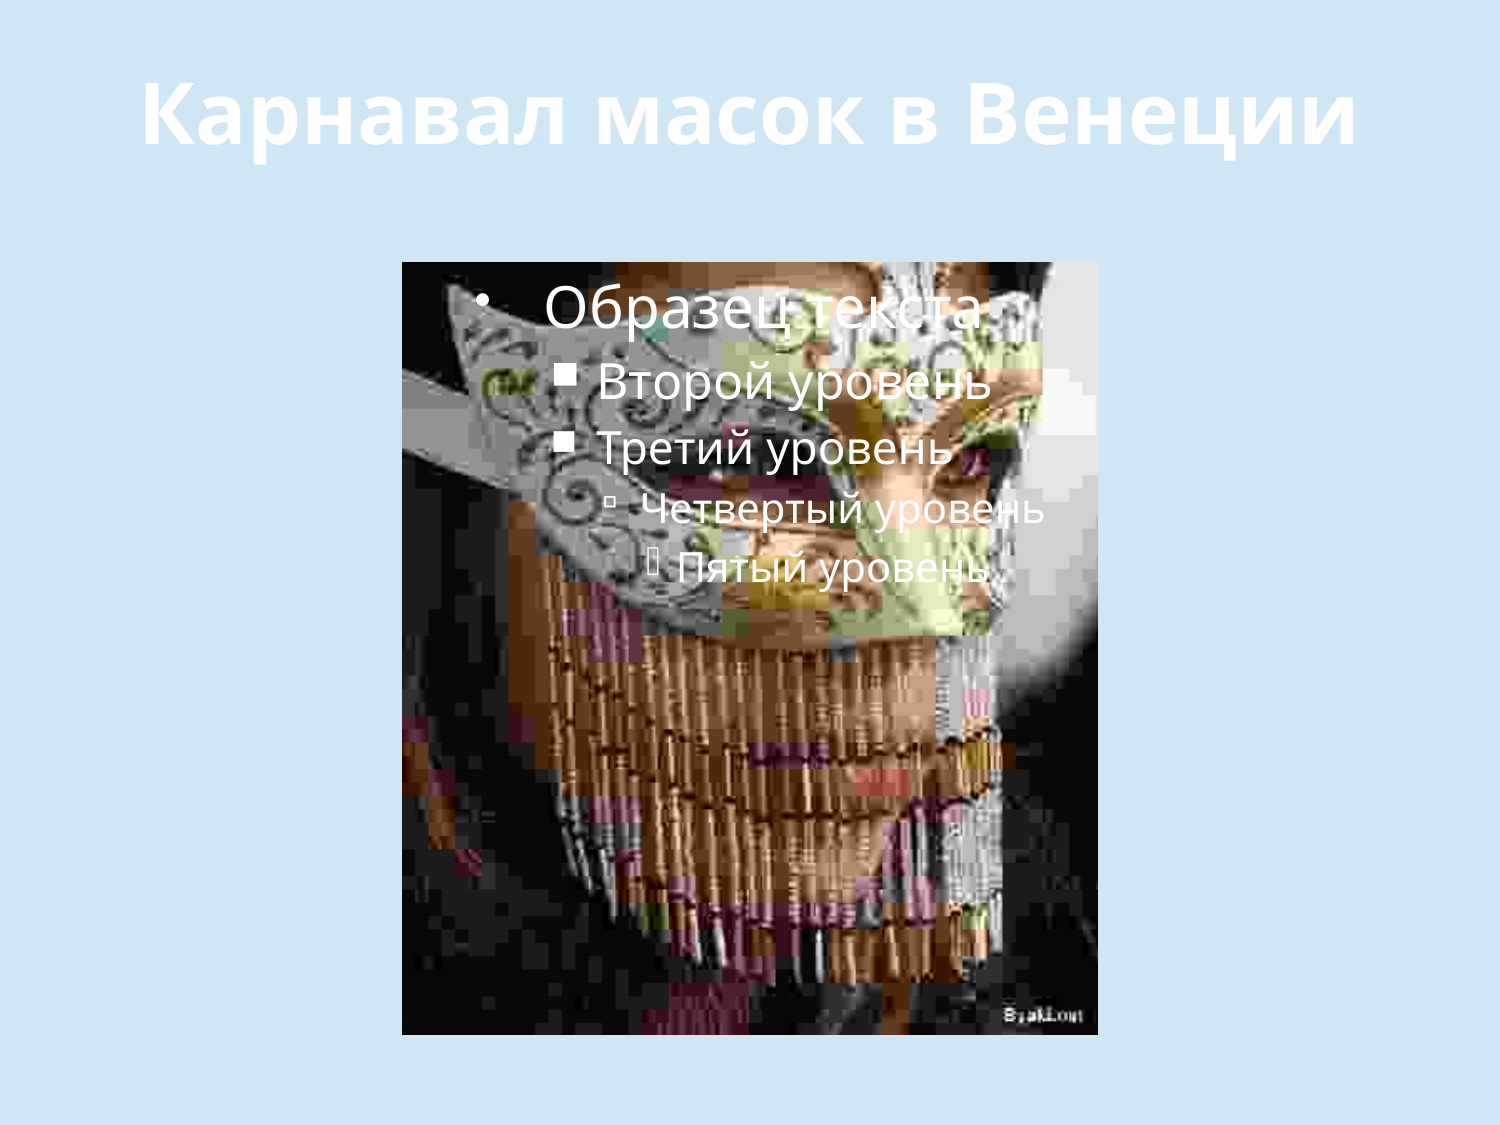

# Карнавал масок в Венеции
Образец текста
Второй уровень
Третий уровень
Четвертый уровень
Пятый уровень